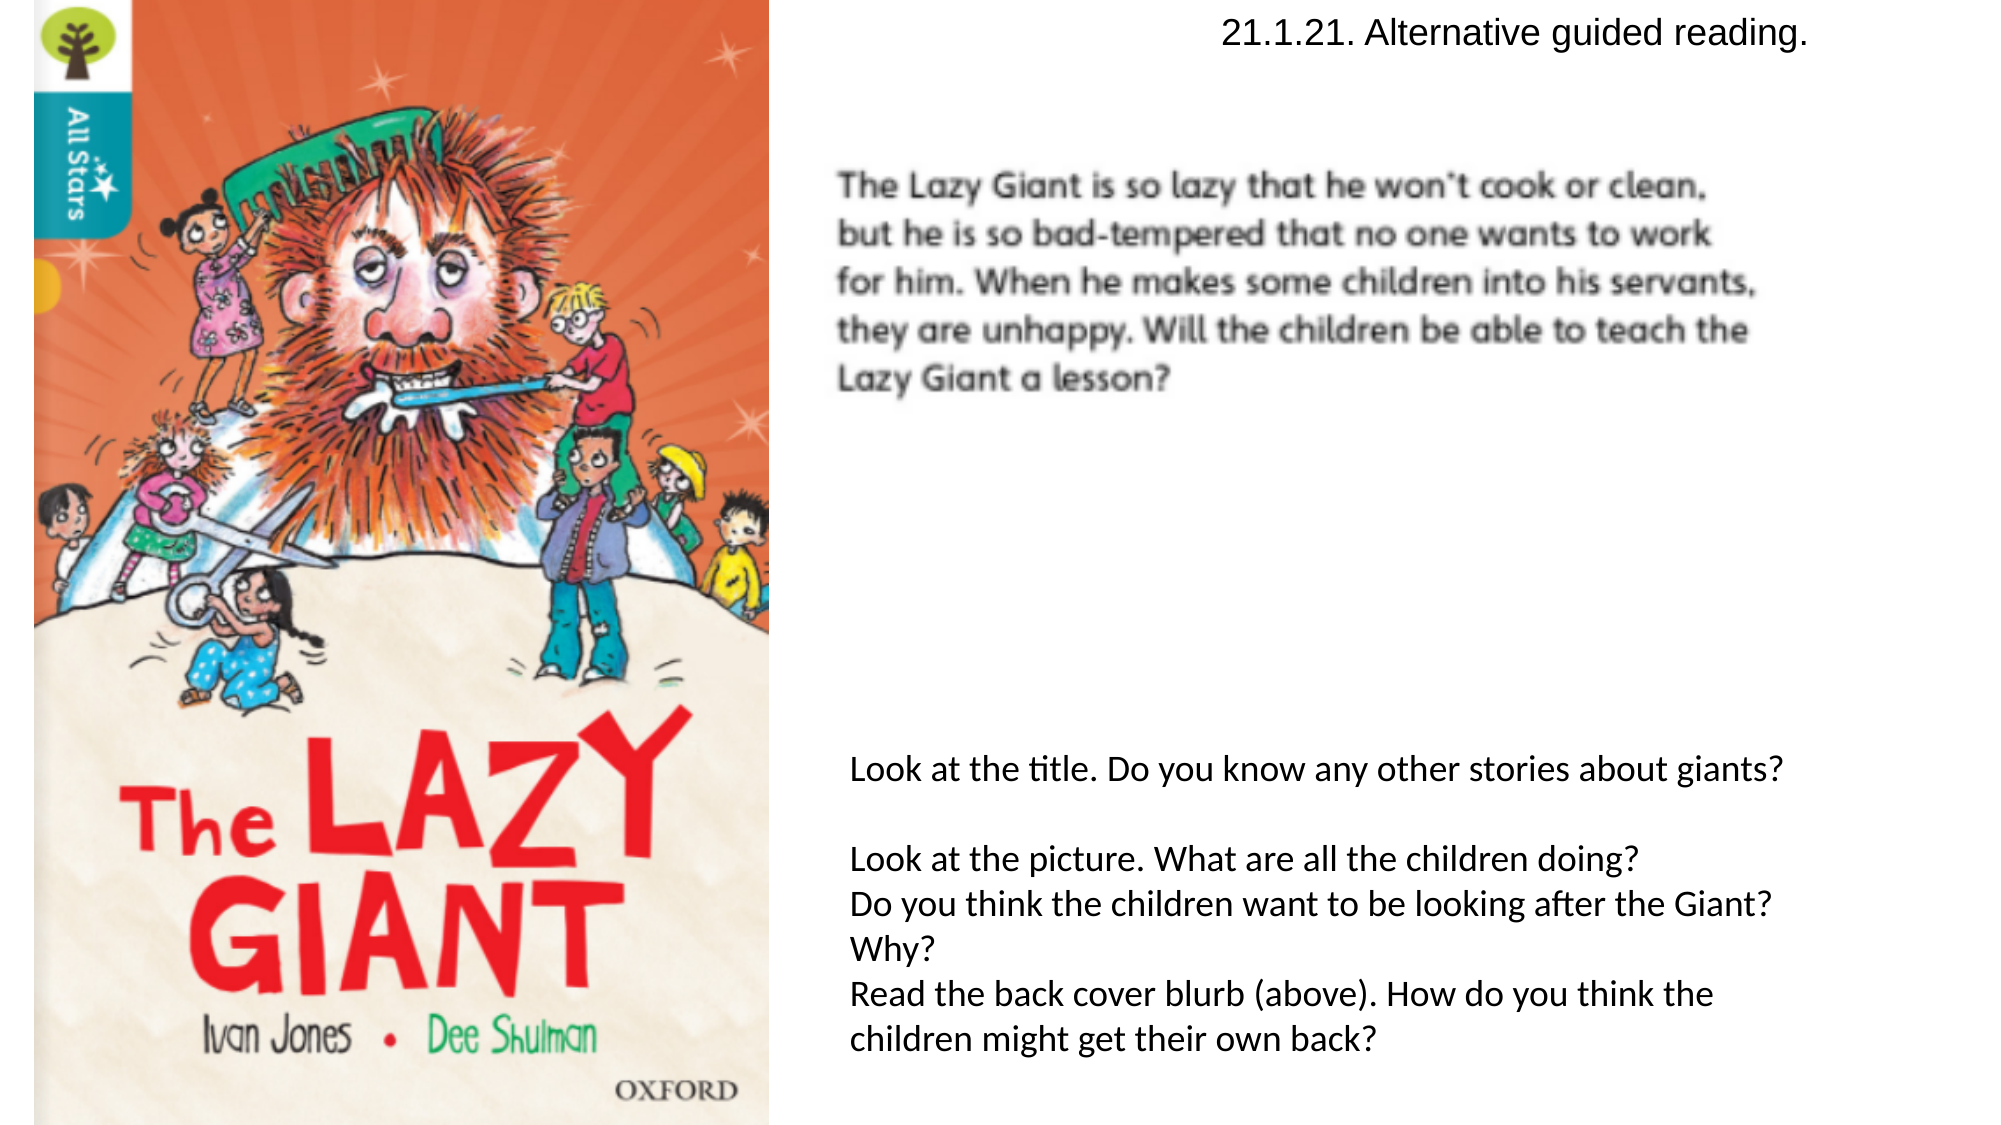

21.1.21. Alternative guided reading.
Look at the title. Do you know any other stories about giants?
Look at the picture. What are all the children doing?
Do you think the children want to be looking after the Giant? Why?
Read the back cover blurb (above). How do you think the children might get their own back?